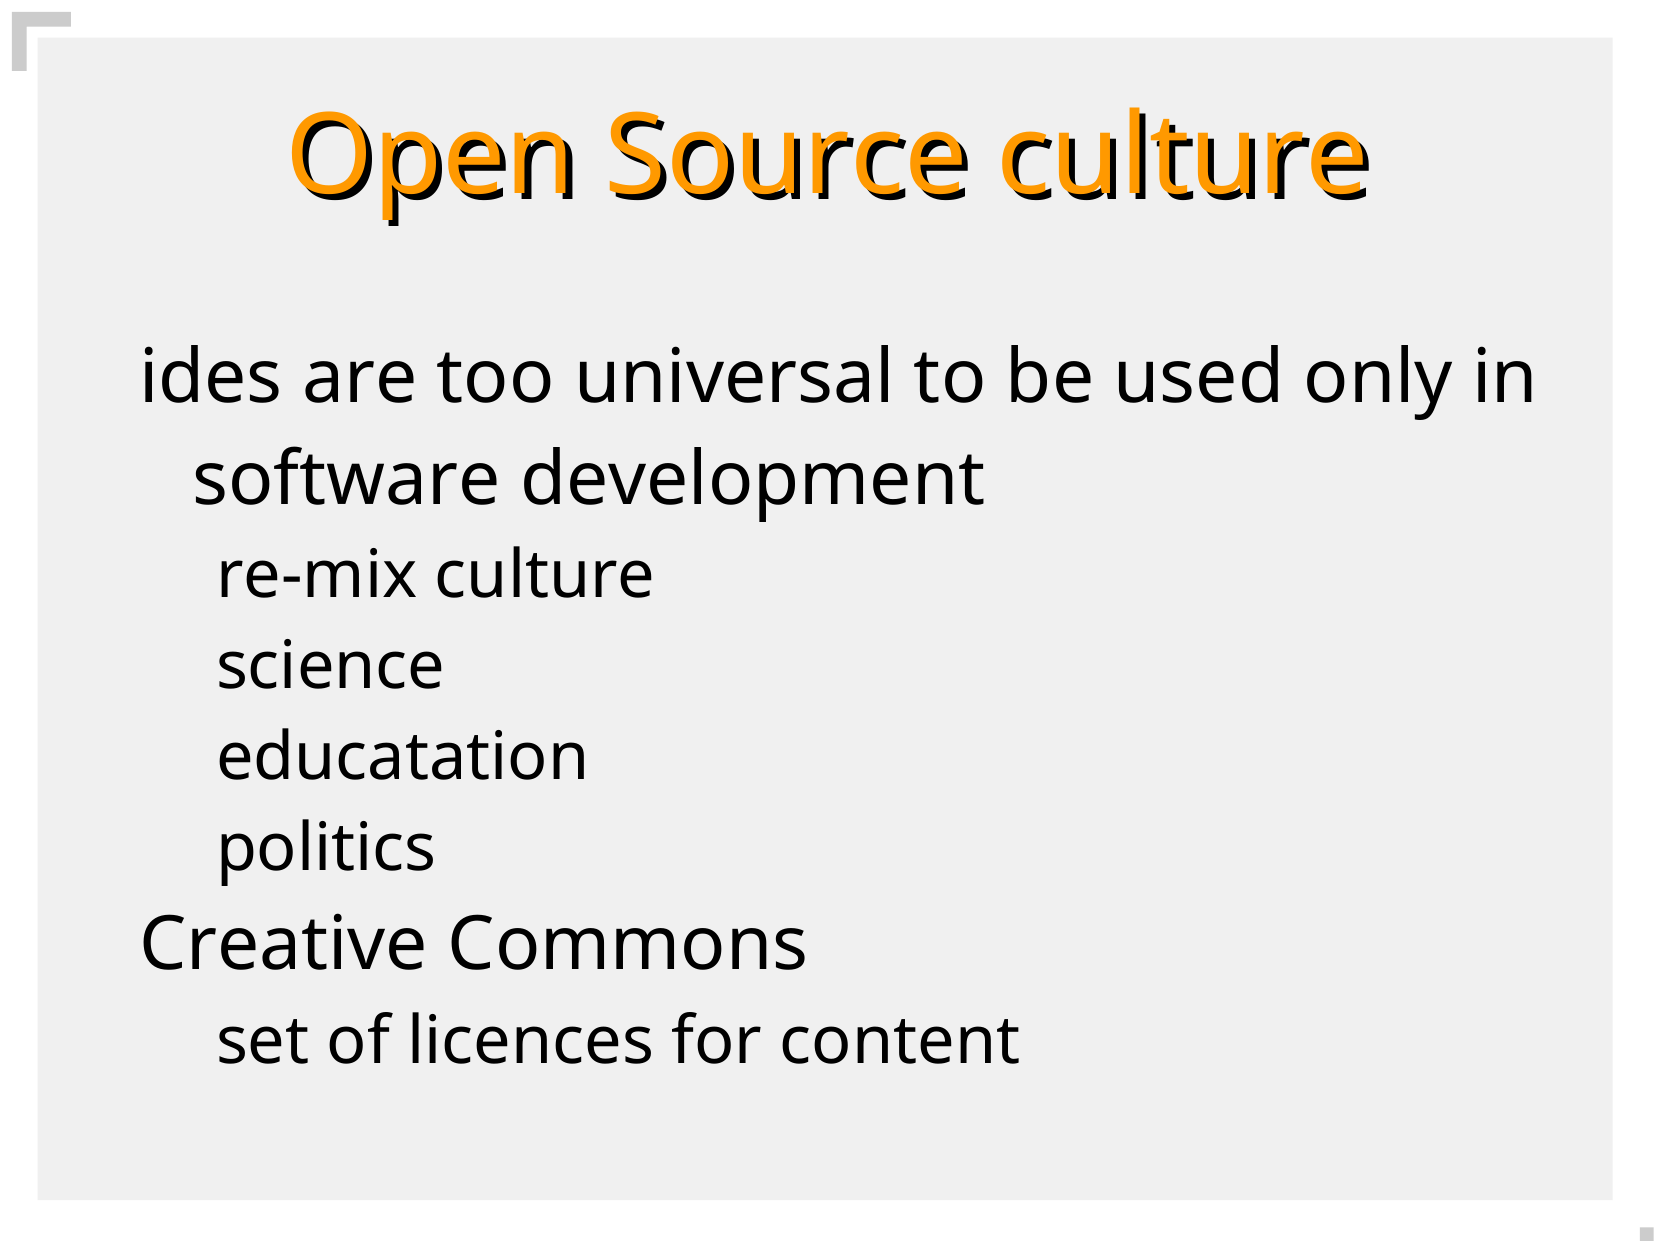

# Open Source culture
ides are too universal to be used only in software development
re-mix culture
science
educatation
politics
Creative Commons
set of licences for content